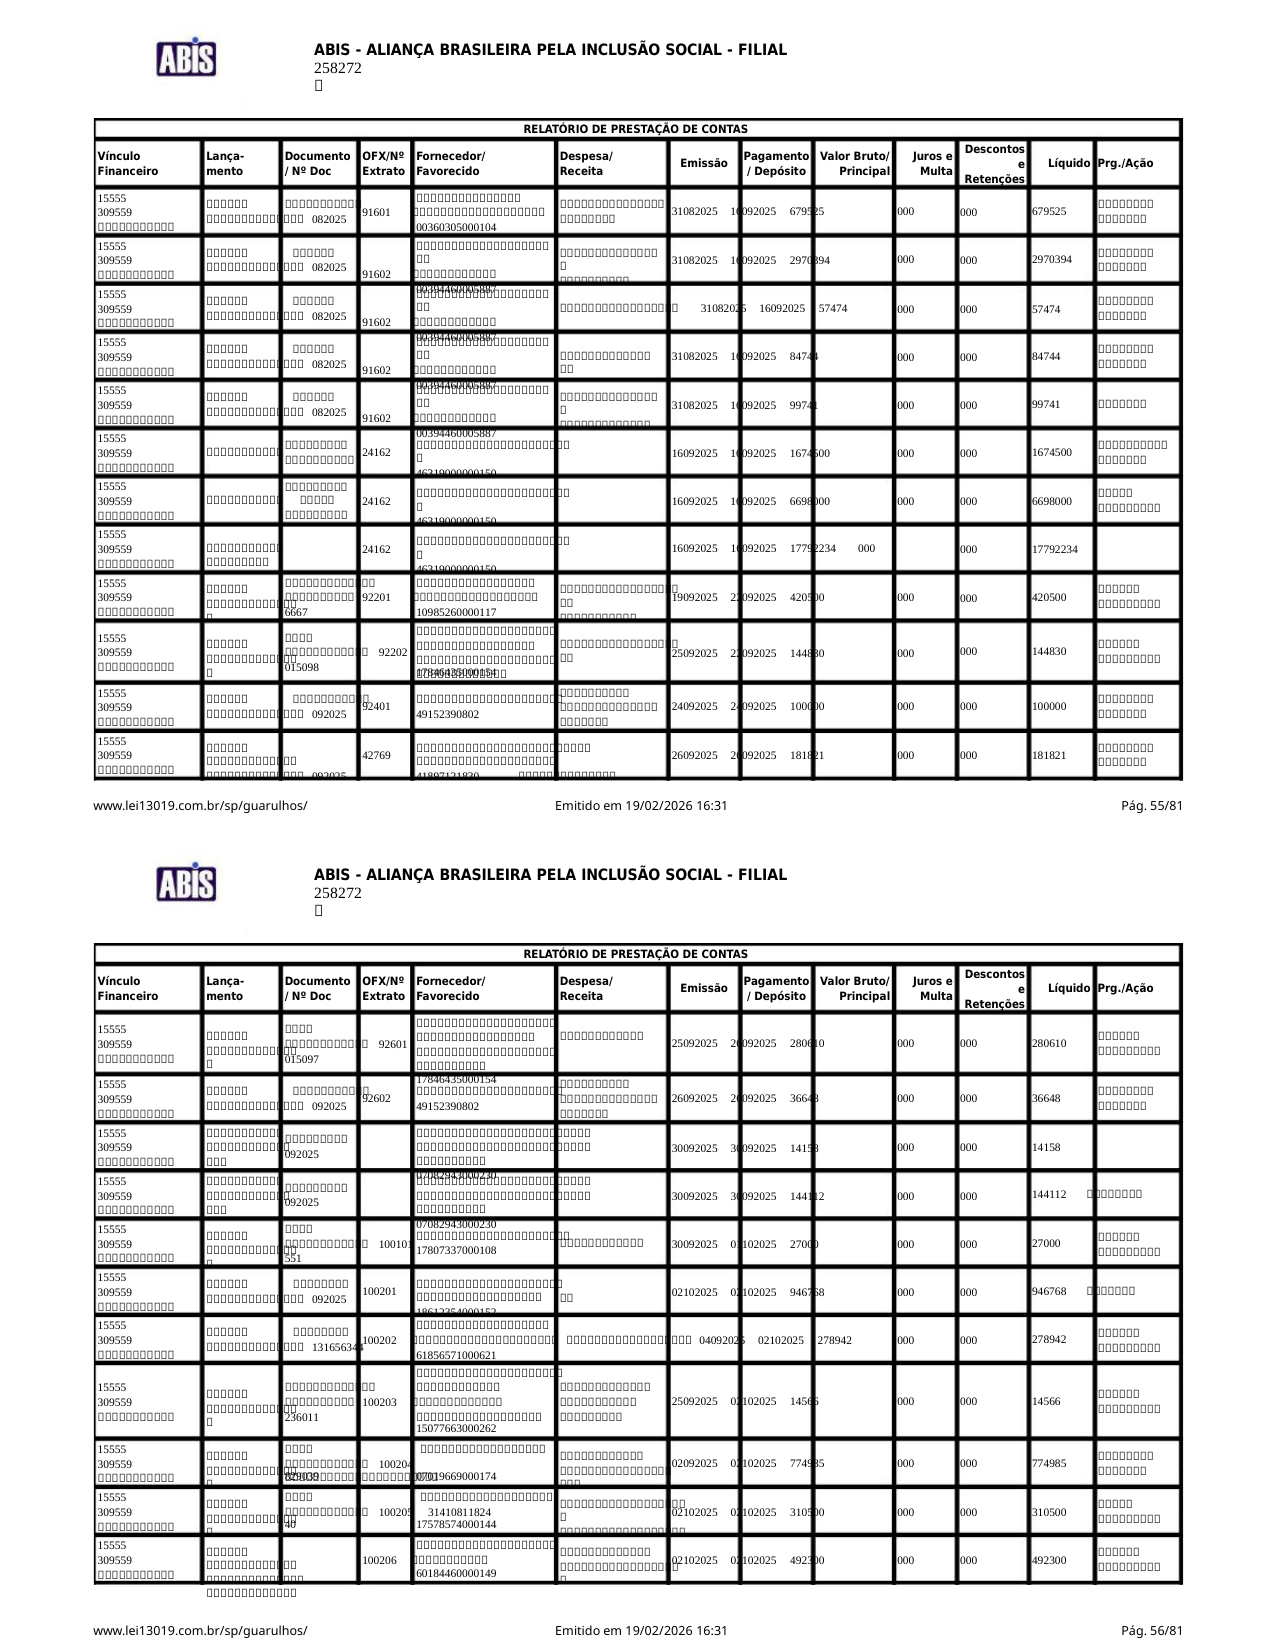

ABIS - ALIANÇA BRASILEIRA PELA INCLUSÃO SOCIAL - FILIAL


RELATÓRIO DE PRESTAÇÃO DE CONTAS
Descontos
e
Retenções
Vínculo
Financeiro
Lança-
mento
Documento
/ Nº Doc
OFX/Nº
Extrato
Fornecedor/
Favorecido
Despesa/
Receita
Pagamento
/ Depósito
Valor Bruto/
Principal
Juros e
Multa
Emissão
Líquido Prg./Ação




 


 





  
  















 

 
 
















 

 
 


   




 

 
 



  
  
  
  





 

 
 





























 






 
   







 







  
  




 




 















 
 






  
  









 
 
 
 


www.lei13019.com.br/sp/guarulhos/
Emitido em 19/02/2026 16:31
Pág. 55/81
ABIS - ALIANÇA BRASILEIRA PELA INCLUSÃO SOCIAL - FILIAL


RELATÓRIO DE PRESTAÇÃO DE CONTAS
Descontos
e
Retenções
Vínculo
Financeiro
Lança-
mento
Documento
/ Nº Doc
OFX/Nº
Extrato
Fornecedor/
Favorecido
Despesa/
Receita
Pagamento
/ Depósito
Valor Bruto/
Principal
Juros e
Multa
Emissão
Líquido Prg./Ação


 





 






  









 
 





  
  
  
  
  





















 










 



 






 










 
 
 


 







     

 
 









 








  







 
  






  
  
  














 
  












 
 
 





www.lei13019.com.br/sp/guarulhos/
Emitido em 19/02/2026 16:31
Pág. 56/81